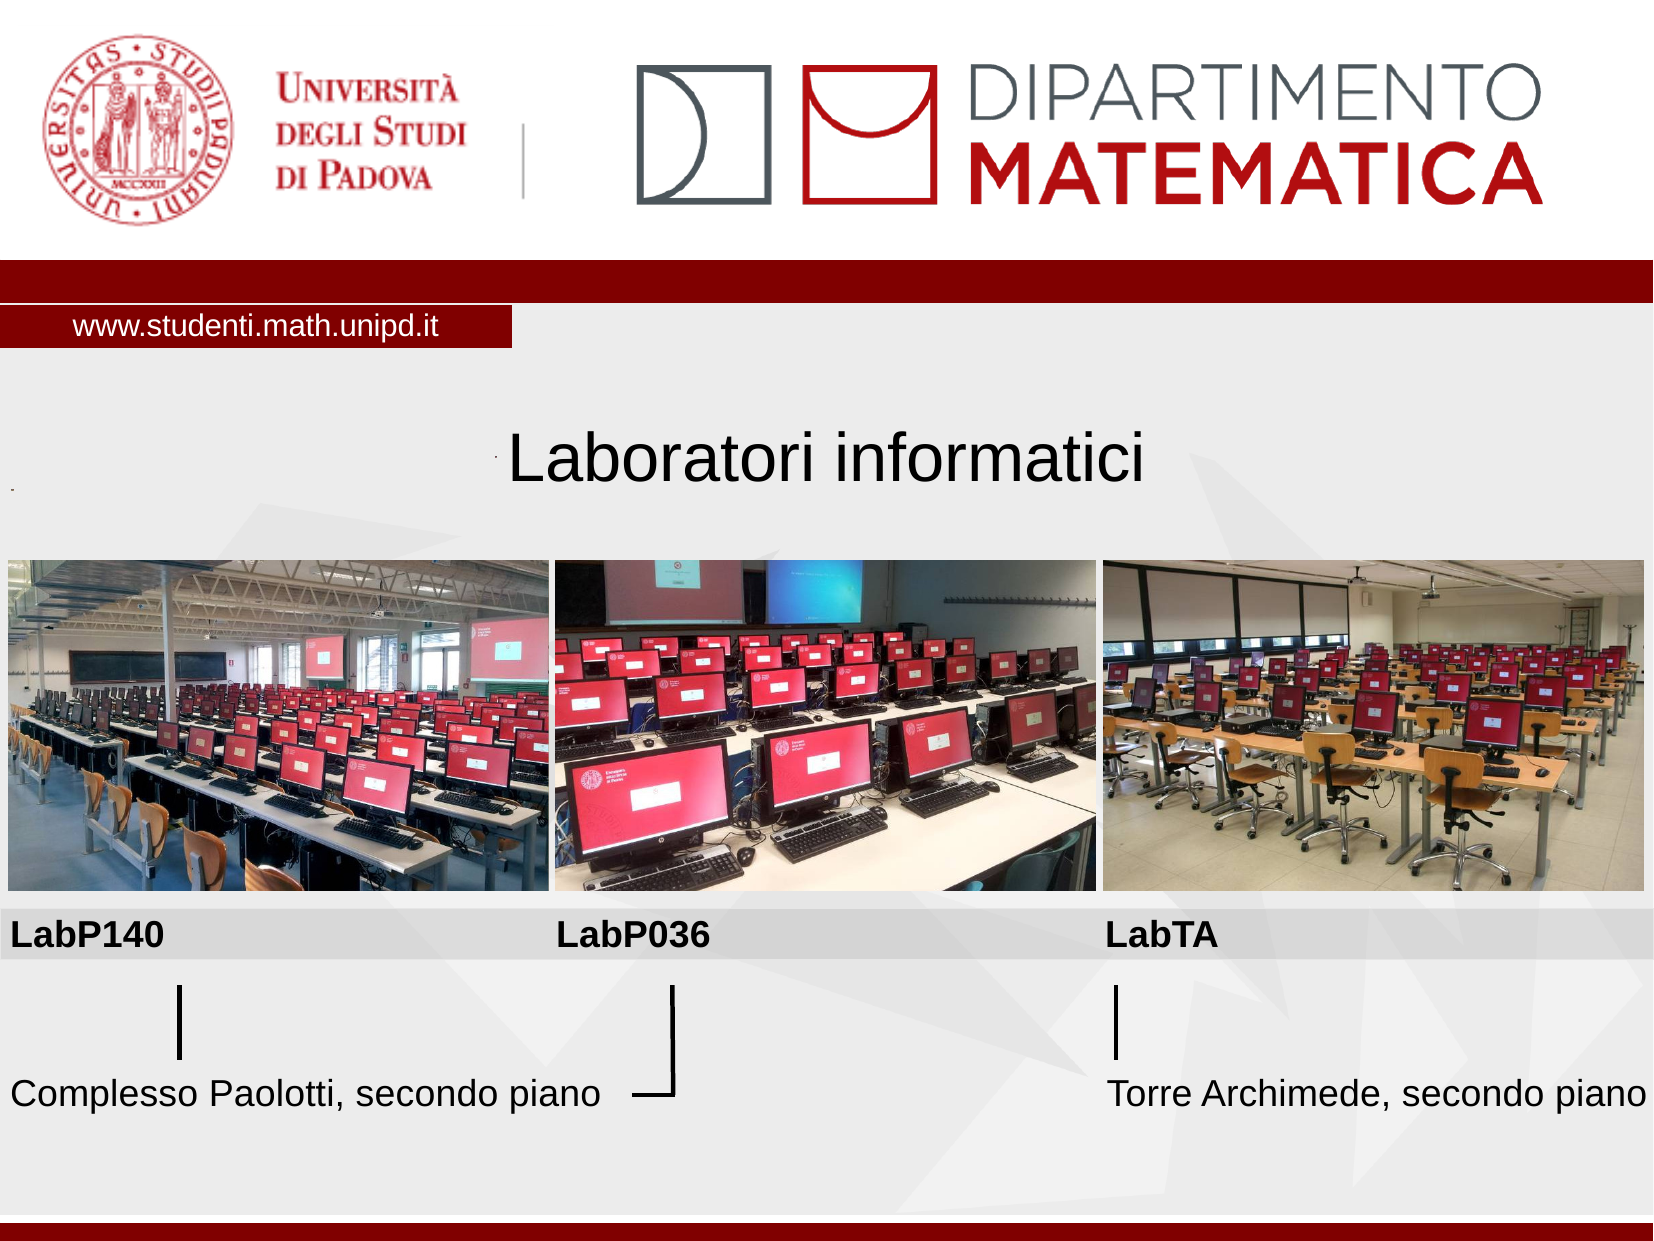

| |
| --- |
www.studenti.math.unipd.it
# Laboratori informatici
LabP140
LabP036
LabTA
Complesso Paolotti, secondo piano
Torre Archimede, secondo piano
| |
| --- |